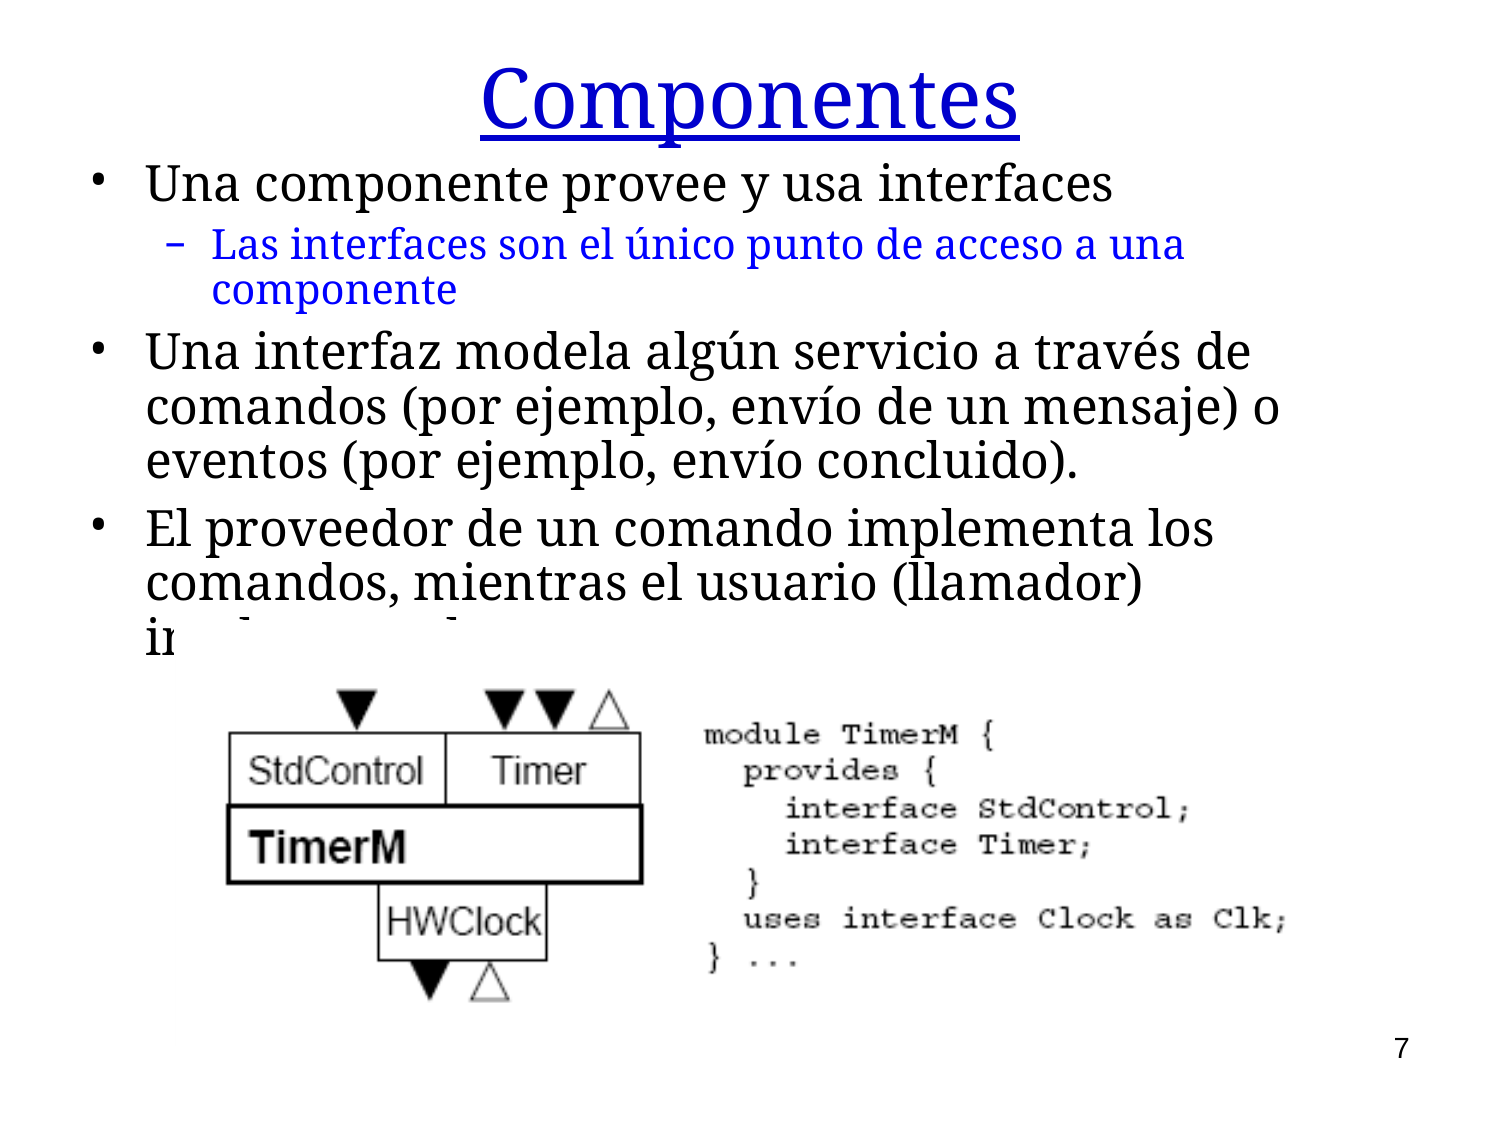

# Componentes
Una componente provee y usa interfaces
Las interfaces son el único punto de acceso a una componente
Una interfaz modela algún servicio a través de comandos (por ejemplo, envío de un mensaje) o eventos (por ejemplo, envío concluido).
El proveedor de un comando implementa los comandos, mientras el usuario (llamador) implementa los eventos.
7